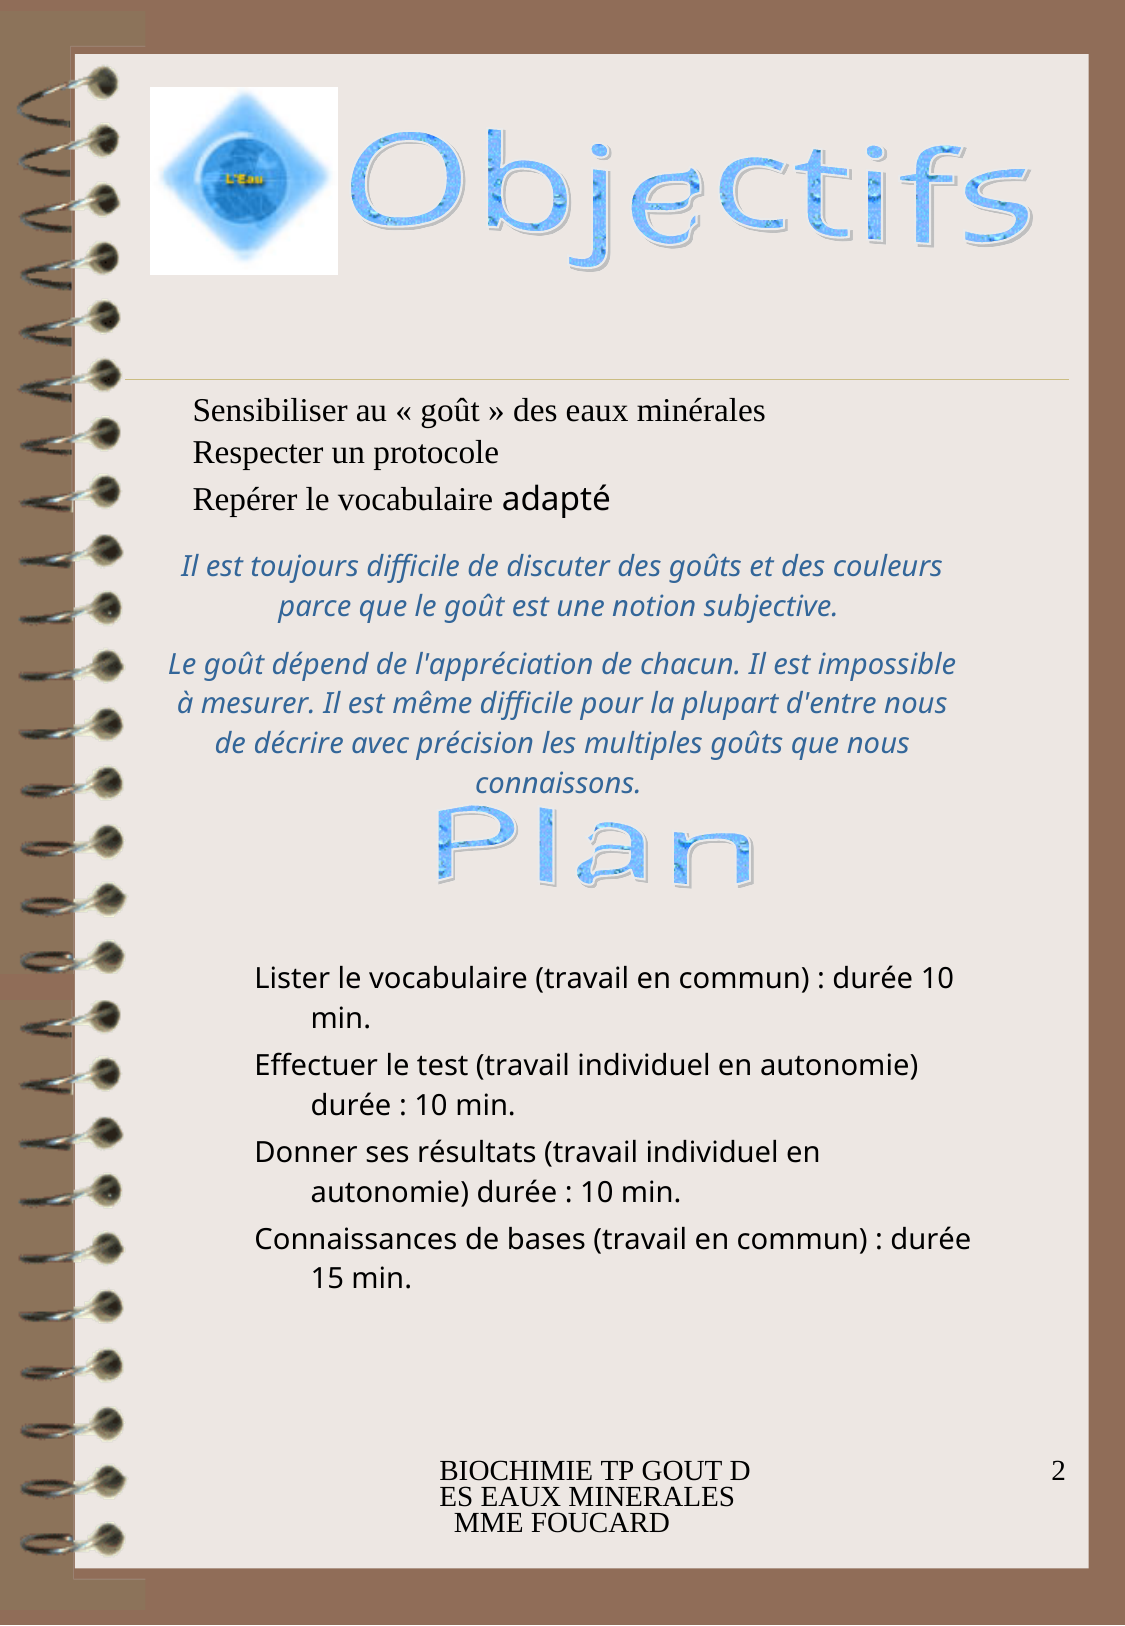

Objectifs
Sensibiliser au « goût » des eaux minérales
Respecter un protocole
Repérer le vocabulaire adapté
Il est toujours difficile de discuter des goûts et des couleurs parce que le goût est une notion subjective.
Le goût dépend de l'appréciation de chacun. Il est impossible à mesurer. Il est même difficile pour la plupart d'entre nous de décrire avec précision les multiples goûts que nous connaissons.
Plan
Lister le vocabulaire (travail en commun) : durée 10 min.
Effectuer le test (travail individuel en autonomie) durée : 10 min.
Donner ses résultats (travail individuel en autonomie) durée : 10 min.
Connaissances de bases (travail en commun) : durée 15 min.
BIOCHIMIE TP GOUT DES EAUX MINERALES MME FOUCARD
2